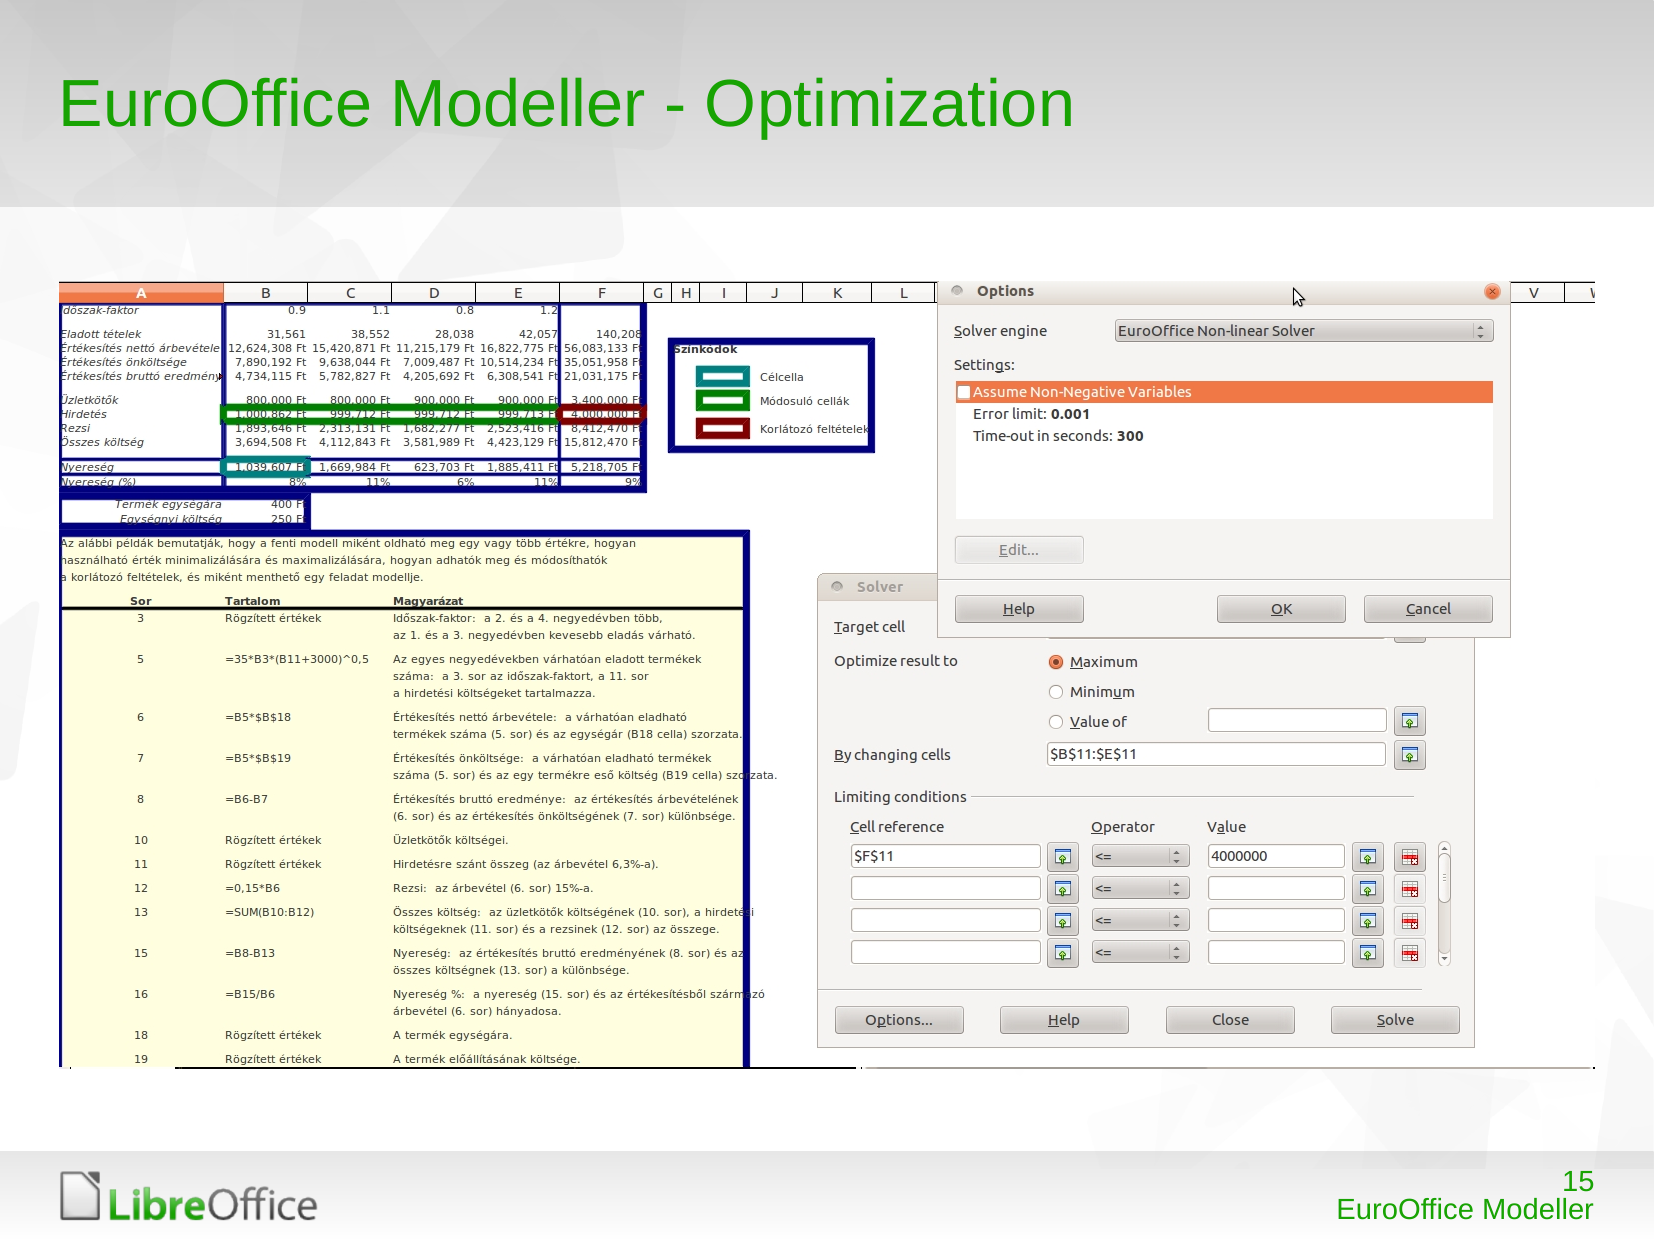

# EuroOffice Modeller - Optimization
15
EuroOffice Modeller